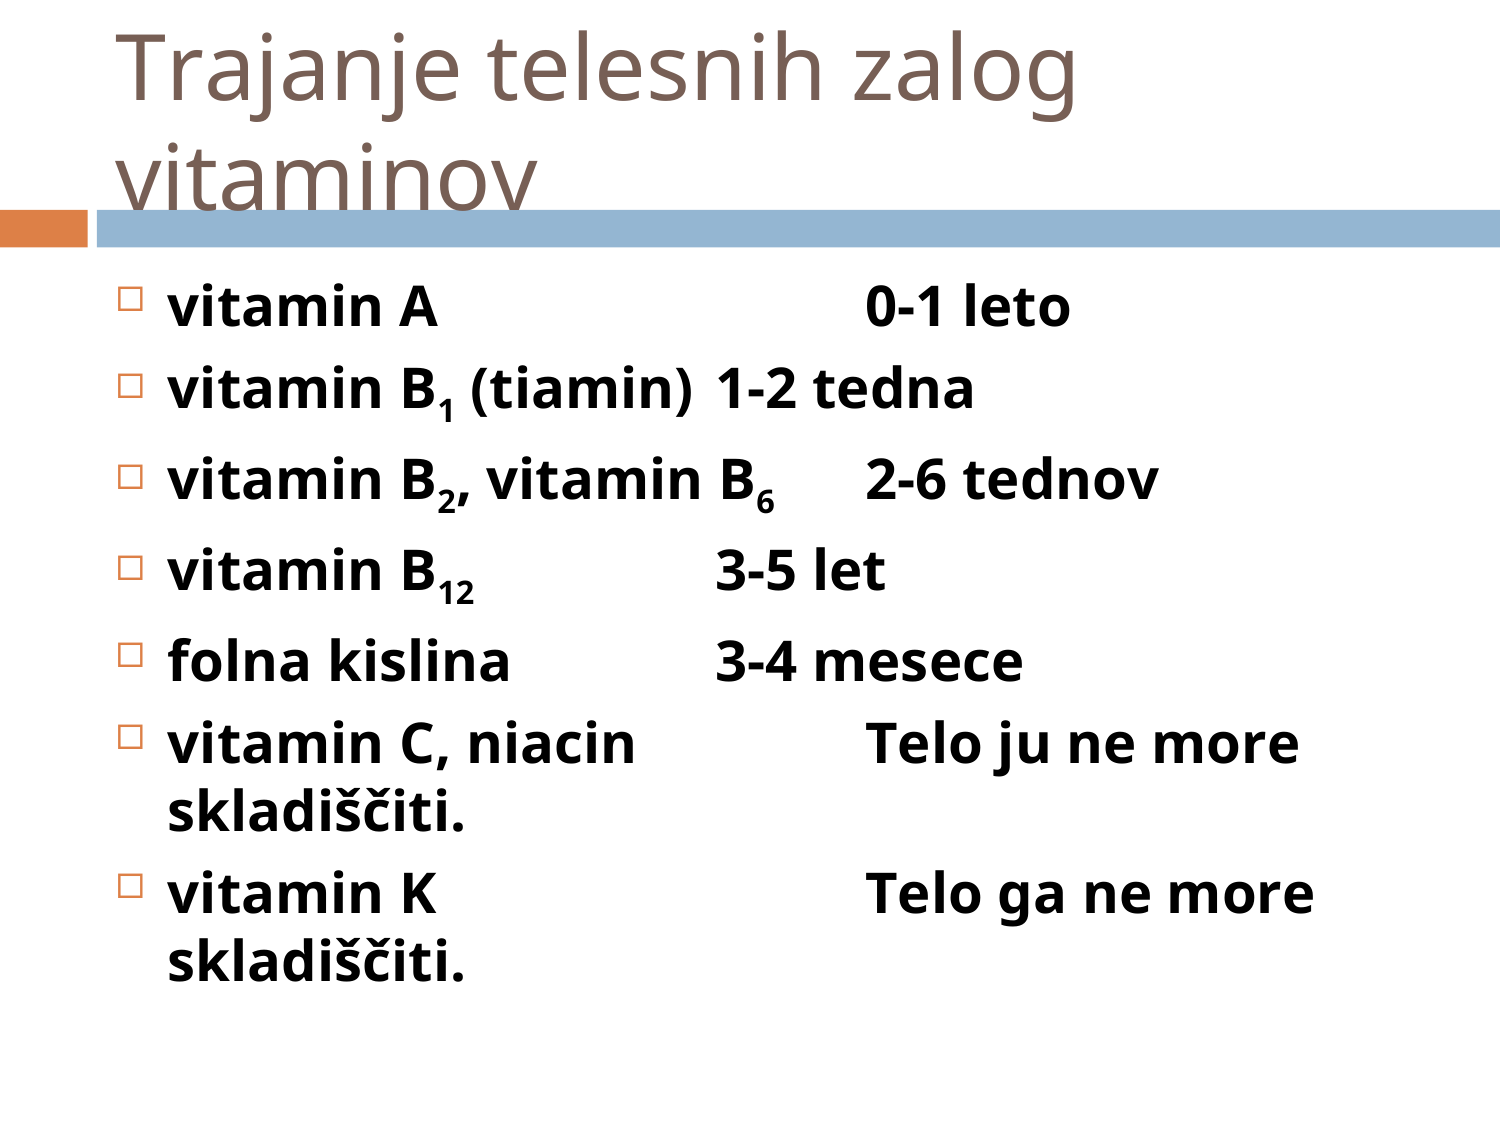

# Trajanje telesnih zalog vitaminov
vitamin A			0-1 leto
vitamin B1 (tiamin)	1-2 tedna
vitamin B2, vitamin B6	2-6 tednov
vitamin B12		3-5 let
folna kislina		3-4 mesece
vitamin C, niacin		Telo ju ne more skladiščiti.
vitamin K			Telo ga ne more skladiščiti.